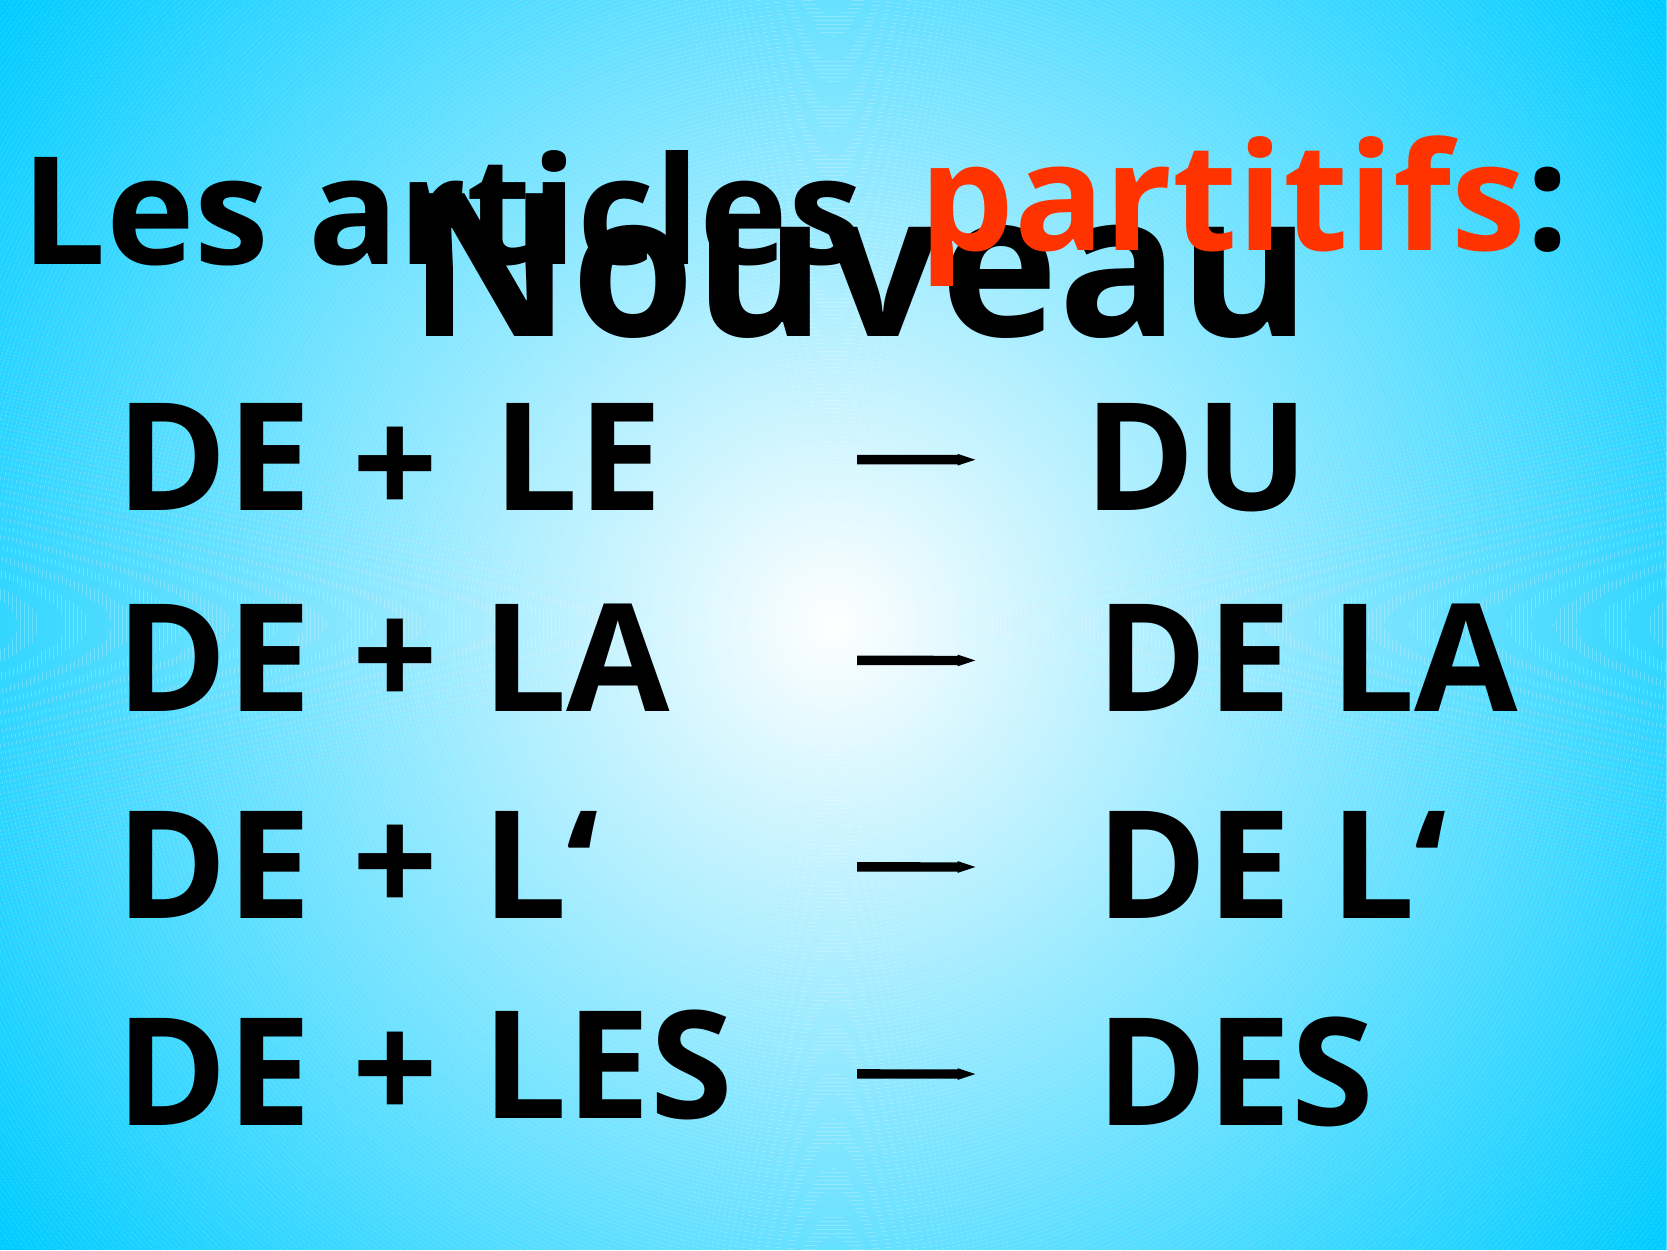

partitifs:
Les articles
Nouveau
DE
LE
DU
+
+
DE
LA
DE LA
+
DE
L‘
DE L‘
LES
+
DE
DES